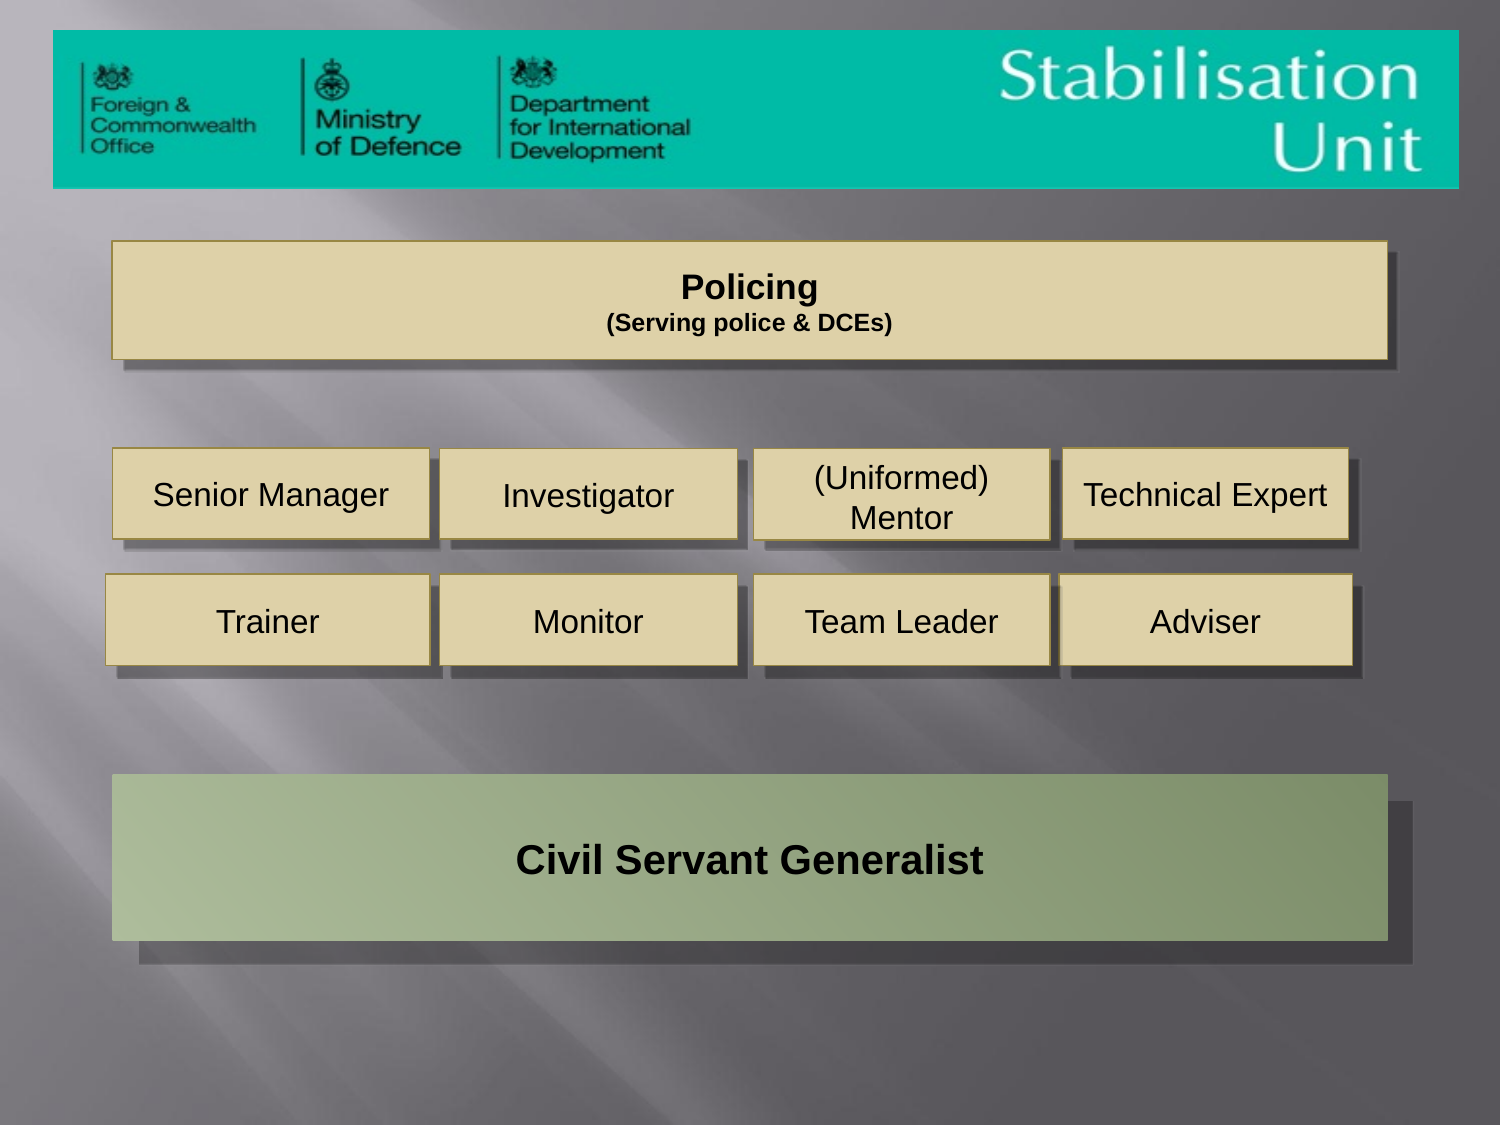

Policing
(Serving police & DCEs)
Senior Manager
Technical Expert
Investigator
(Uniformed) Mentor
Trainer
Monitor
Team Leader
Adviser
Civil Servant Generalist